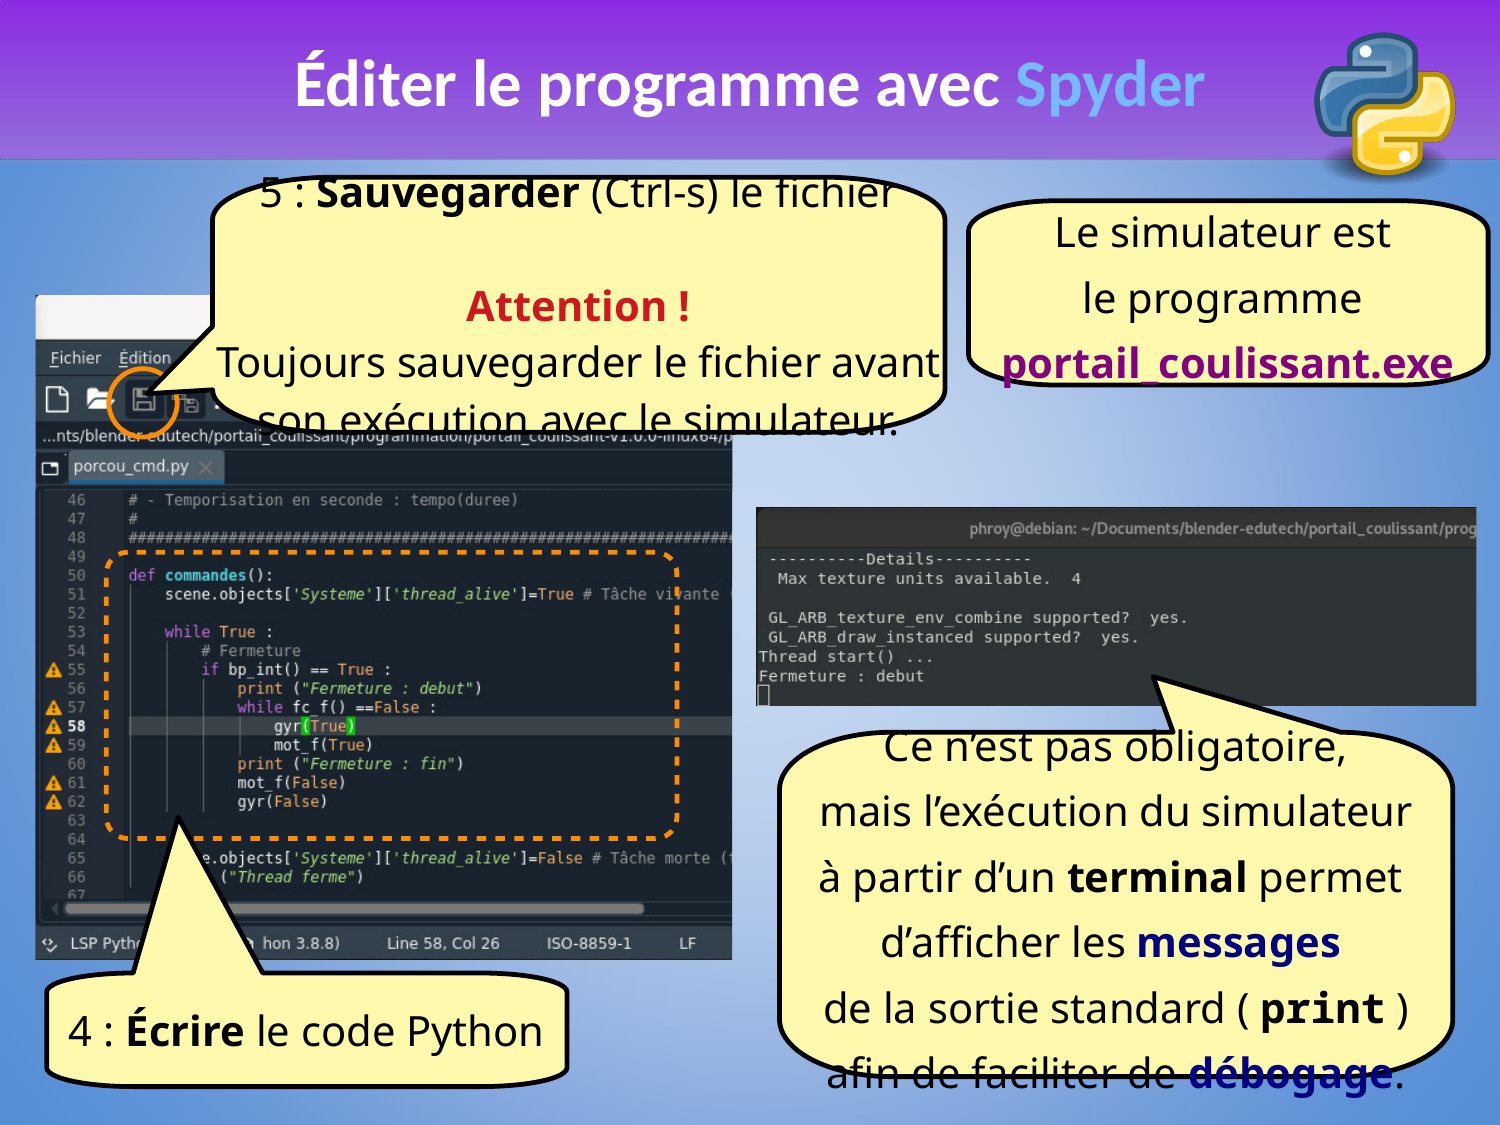

Éditer le programme avec Spyder
5 : Sauvegarder (Ctrl-s) le fichier
Attention !
Toujours sauvegarder le fichier avant
son exécution avec le simulateur.
Le simulateur est
le programme
portail_coulissant.exe
Ce n’est pas obligatoire,
 mais l’exécution du simulateur
à partir d’un terminal permet
d’afficher les messages
de la sortie standard ( print )
afin de faciliter de débogage.
4 : Écrire le code Python